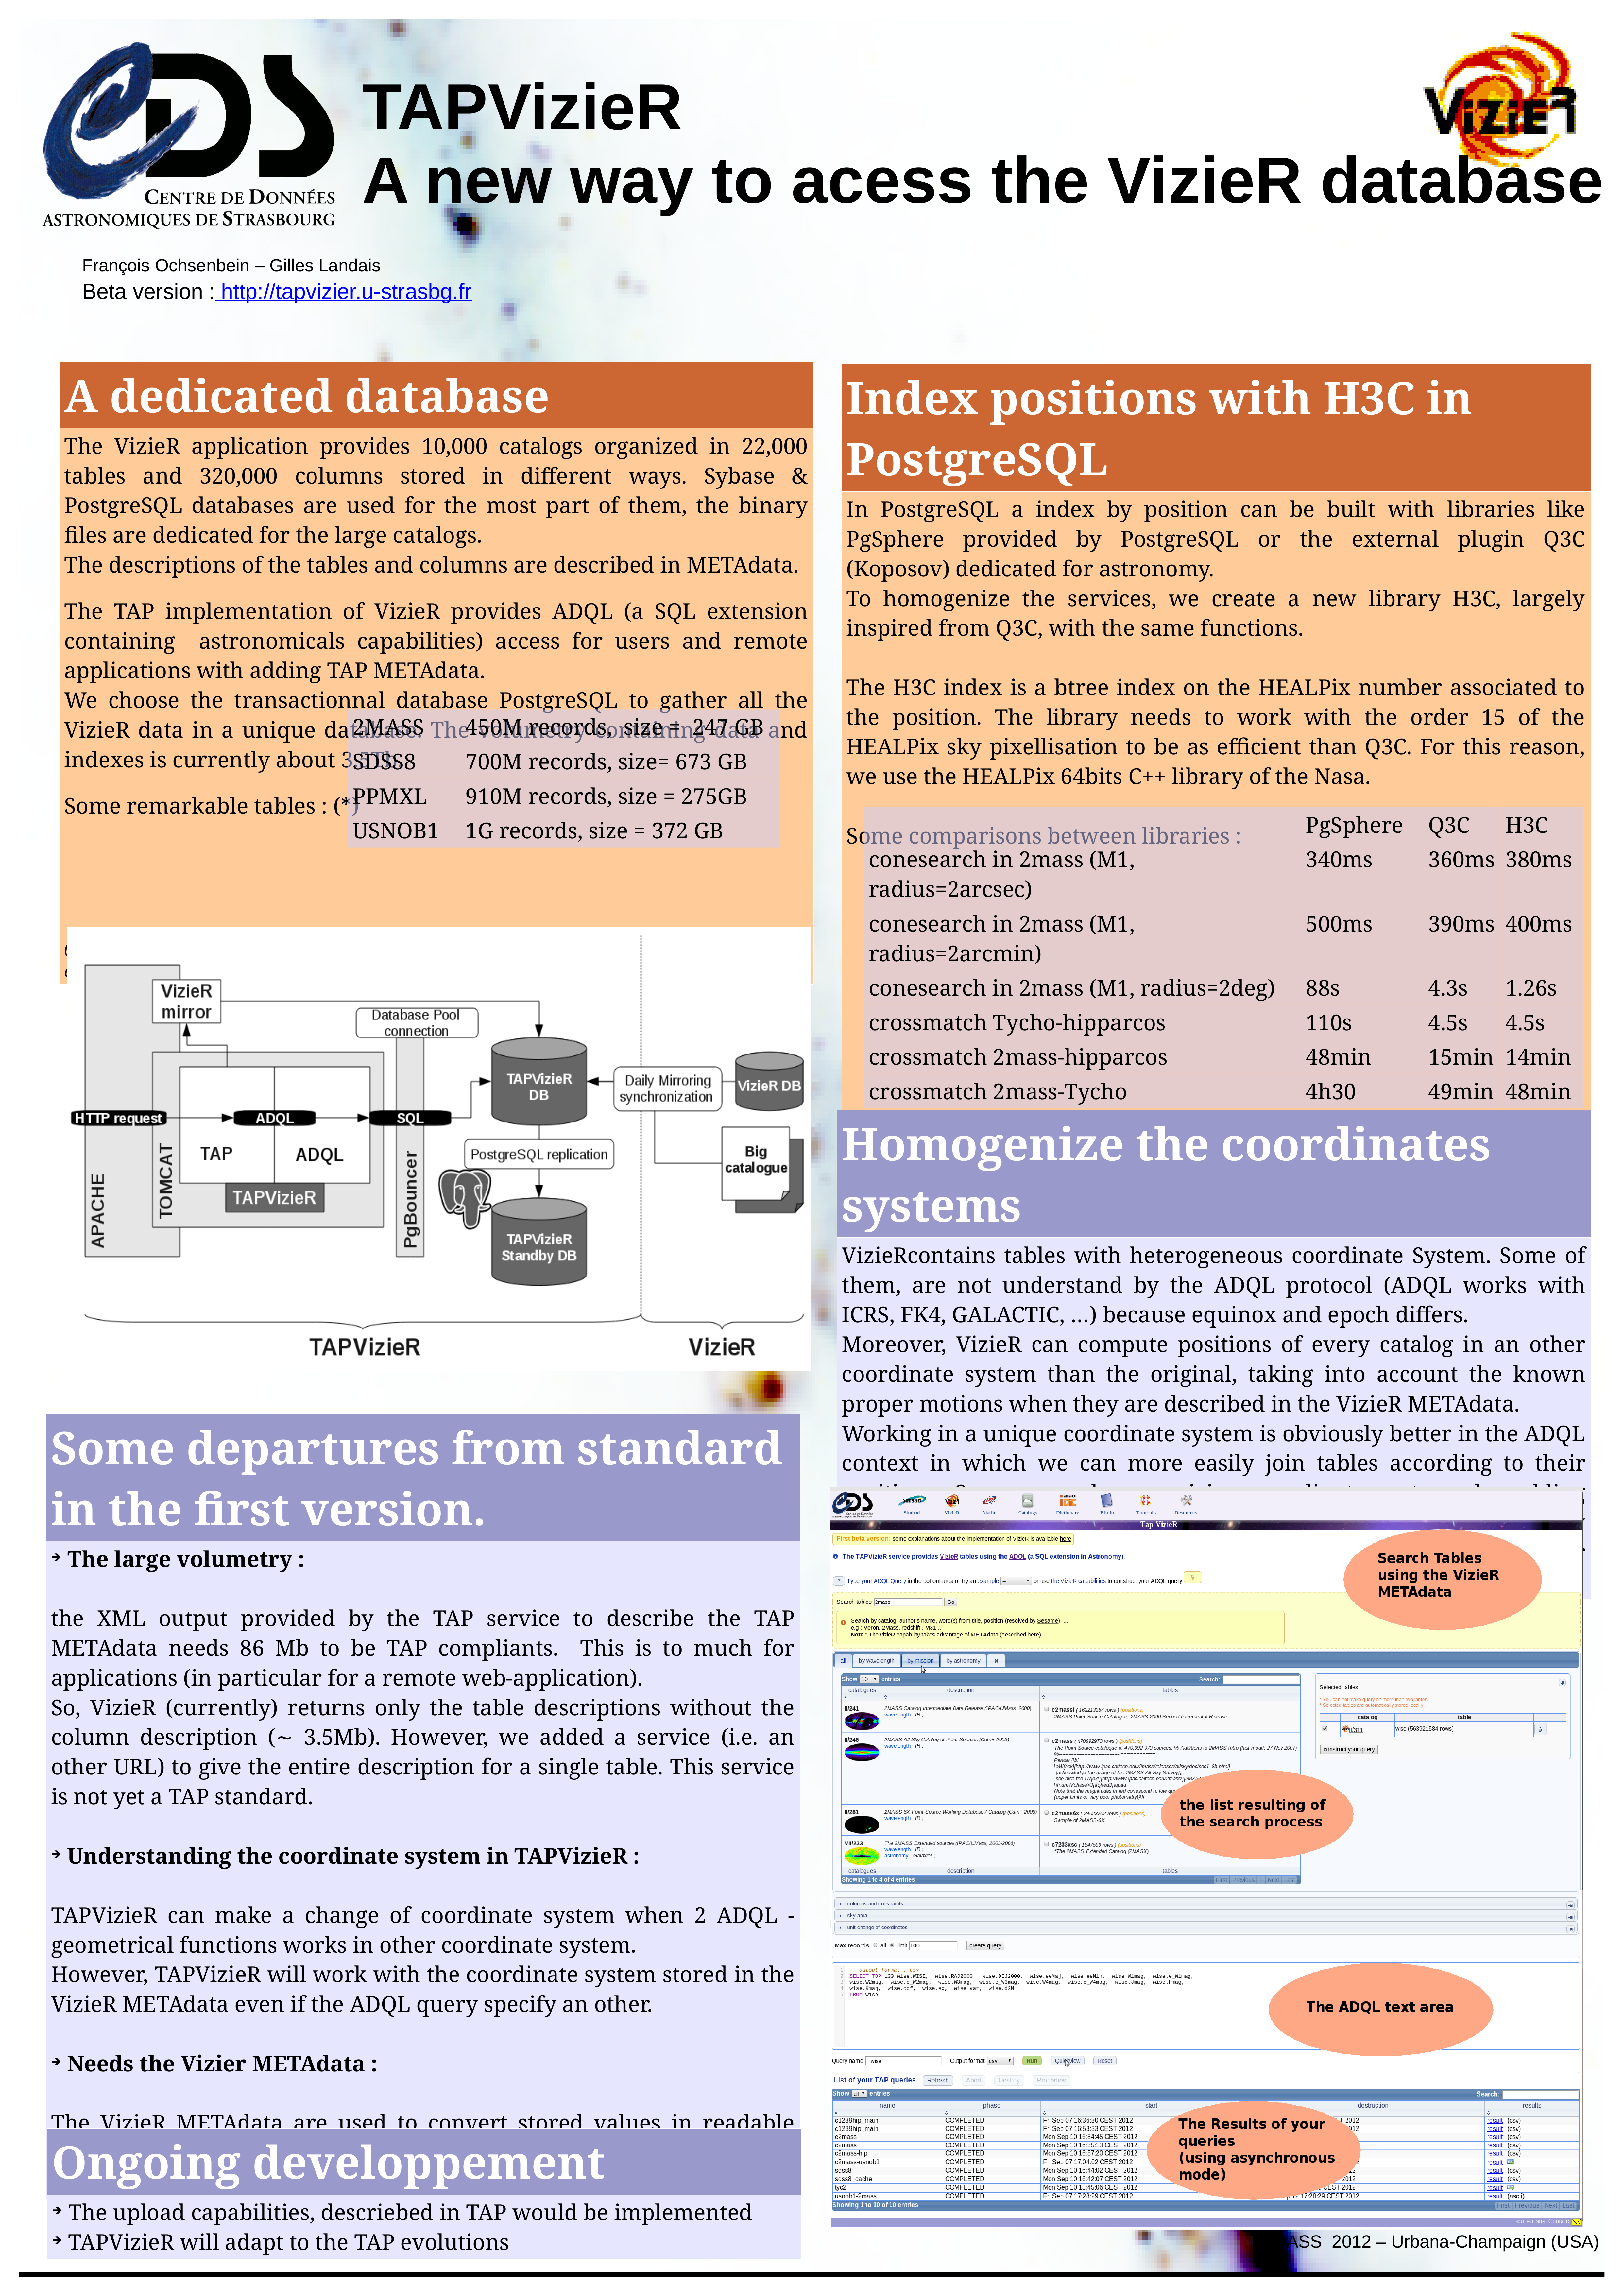

TAPVizieR
A new way to acess the VizieR database
François Ochsenbein – Gilles Landais
Beta version : http://tapvizier.u-strasbg.fr
| A dedicated database |
| --- |
| The VizieR application provides 10,000 catalogs organized in 22,000 tables and 320,000 columns stored in different ways. Sybase & PostgreSQL databases are used for the most part of them, the binary files are dedicated for the large catalogs. The descriptions of the tables and columns are described in METAdata. The TAP implementation of VizieR provides ADQL (a SQL extension containing astronomicals capabilities) access for users and remote applications with adding TAP METAdata. We choose the transactionnal database PostgreSQL to gather all the VizieR data in a unique database. The volumetry containing data and indexes is currently about 3.5Tb. Some remarkable tables : (\*) (\*) The size number takes in account the storage in a PostgreSQL database of the couple data+index |
| Index positions with H3C in PostgreSQL |
| --- |
| In PostgreSQL a index by position can be built with libraries like PgSphere provided by PostgreSQL or the external plugin Q3C (Koposov) dedicated for astronomy. To homogenize the services, we create a new library H3C, largely inspired from Q3C, with the same functions. The H3C index is a btree index on the HEALPix number associated to the position. The library needs to work with the order 15 of the HEALPix sky pixellisation to be as efficient than Q3C. For this reason, we use the HEALPix 64bits C++ library of the Nasa. Some comparisons between libraries : Comparisons of the positional indexation applied to hipparcos (~100K records), Tycho (~2.5M records) and 2mass (~450M records) catalogues. Tests performed on the same Linux computer (99G RAM) using aPostgreSQL (version 9.1) database. The cache disk was deleted before each test. |
| 2MASS | 450M records, size = 247 GB |
| --- | --- |
| SDSS8 | 700M records, size= 673 GB |
| PPMXL | 910M records, size = 275GB |
| USNOB1 | 1G records, size = 372 GB |
| | PgSphere | Q3C | H3C |
| --- | --- | --- | --- |
| conesearch in 2mass (M1, radius=2arcsec) | 340ms | 360ms | 380ms |
| conesearch in 2mass (M1, radius=2arcmin) | 500ms | 390ms | 400ms |
| conesearch in 2mass (M1, radius=2deg) | 88s | 4.3s | 1.26s |
| crossmatch Tycho-hipparcos | 110s | 4.5s | 4.5s |
| crossmatch 2mass-hipparcos | 48min | 15min | 14min |
| crossmatch 2mass-Tycho | 4h30 | 49min | 48min |
| Homogenize the coordinates systems |
| --- |
| VizieRcontains tables with heterogeneous coordinate System. Some of them, are not understand by the ADQL protocol (ADQL works with ICRS, FK4, GALACTIC, …) because equinox and epoch differs. Moreover, VizieR can compute positions of every catalog in an other coordinate system than the original, taking into account the known proper motions when they are described in the VizieR METAdata. Working in a unique coordinate system is obviously better in the ADQL context in which we can more easily join tables according to their positions. So, we are homogenizing coordinate systems by adding position in ICRS for each tables. This re-ingestion of tables creates new columns ( ra.icrs, de.icrs), computed at the epoch J2000 if proper motions are known. |
| Some departures from standard in the first version. |
| --- |
| The large volumetry : the XML output provided by the TAP service to describe the TAP METAdata needs 86 Mb to be TAP compliants. This is to much for applications (in particular for a remote web-application). So, VizieR (currently) returns only the table descriptions without the column description (∼ 3.5Mb). However, we added a service (i.e. an other URL) to give the entire description for a single table. This service is not yet a TAP standard. Understanding the coordinate system in TAPVizieR : TAPVizieR can make a change of coordinate system when 2 ADQL - geometrical functions works in other coordinate system. However, TAPVizieR will work with the coordinate system stored in the VizieR METAdata even if the ADQL query specify an other. Needs the Vizier METAdata : The VizieR METAdata are used to convert stored values in readable values or to give a list of tables with a non standard URL (/search) to accept positions indexed in the Vizier METAdata. |
| Ongoing developpement |
| --- |
| The upload capabilities, descriebed in TAP would be implemented TAPVizieR will adapt to the TAP evolutions |
ADASS 2012 – Urbana-Champaign (USA)